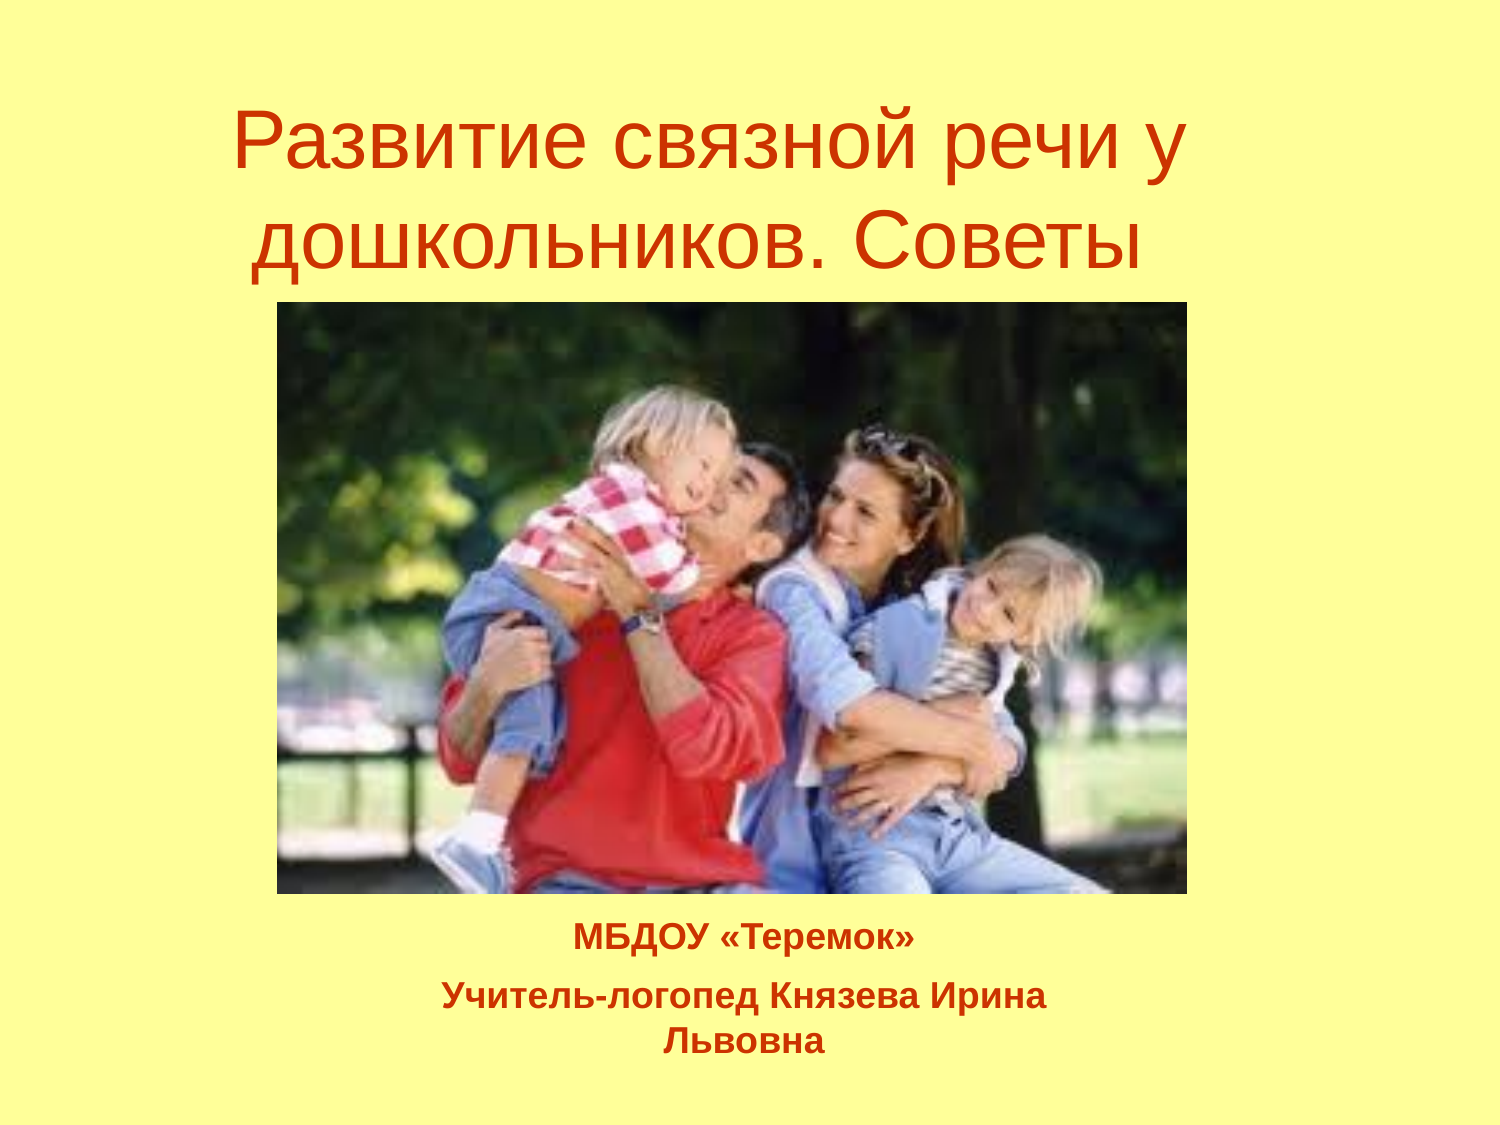

# Развитие связной речи у дошкольников. Советы родителям.
МБДОУ «Теремок»
Учитель-логопед Князева Ирина Львовна